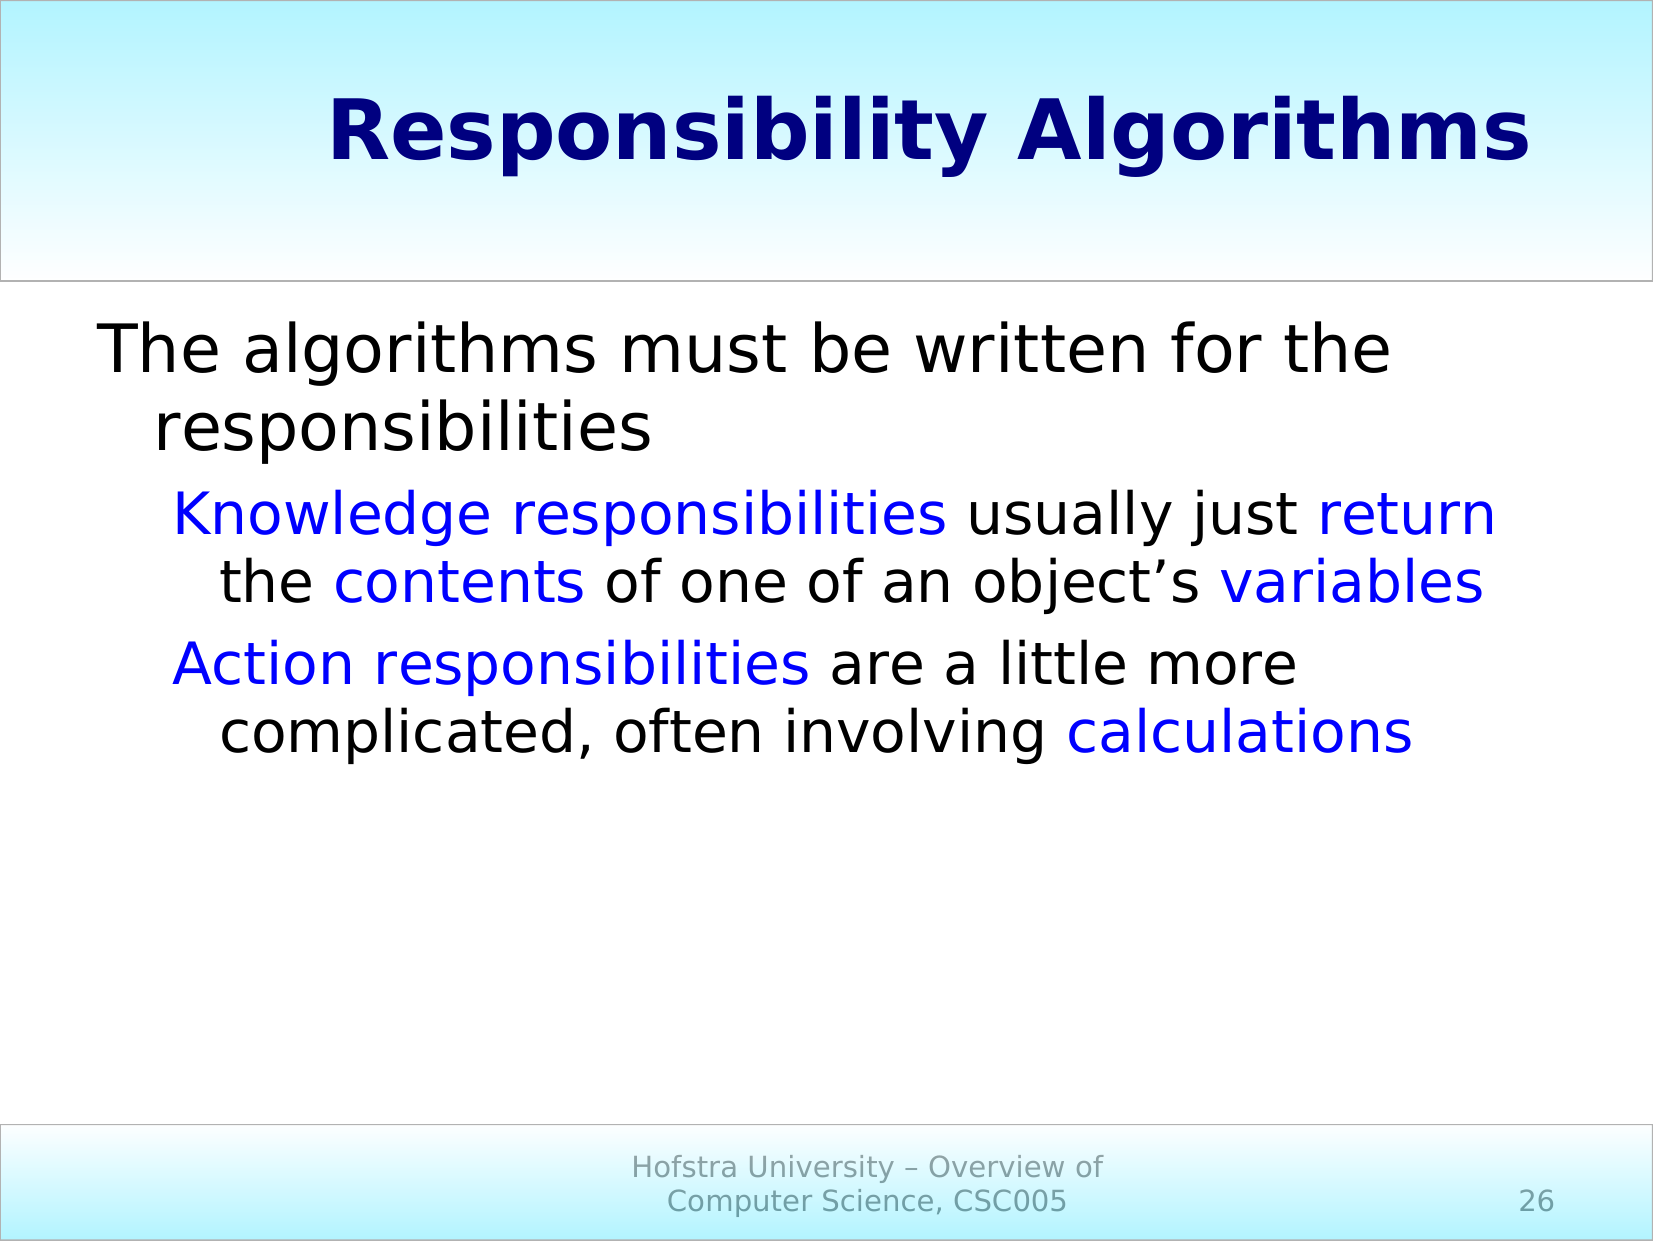

# Responsibility Algorithms
The algorithms must be written for the responsibilities
Knowledge responsibilities usually just return the contents of one of an object’s variables
Action responsibilities are a little more complicated, often involving calculations
26